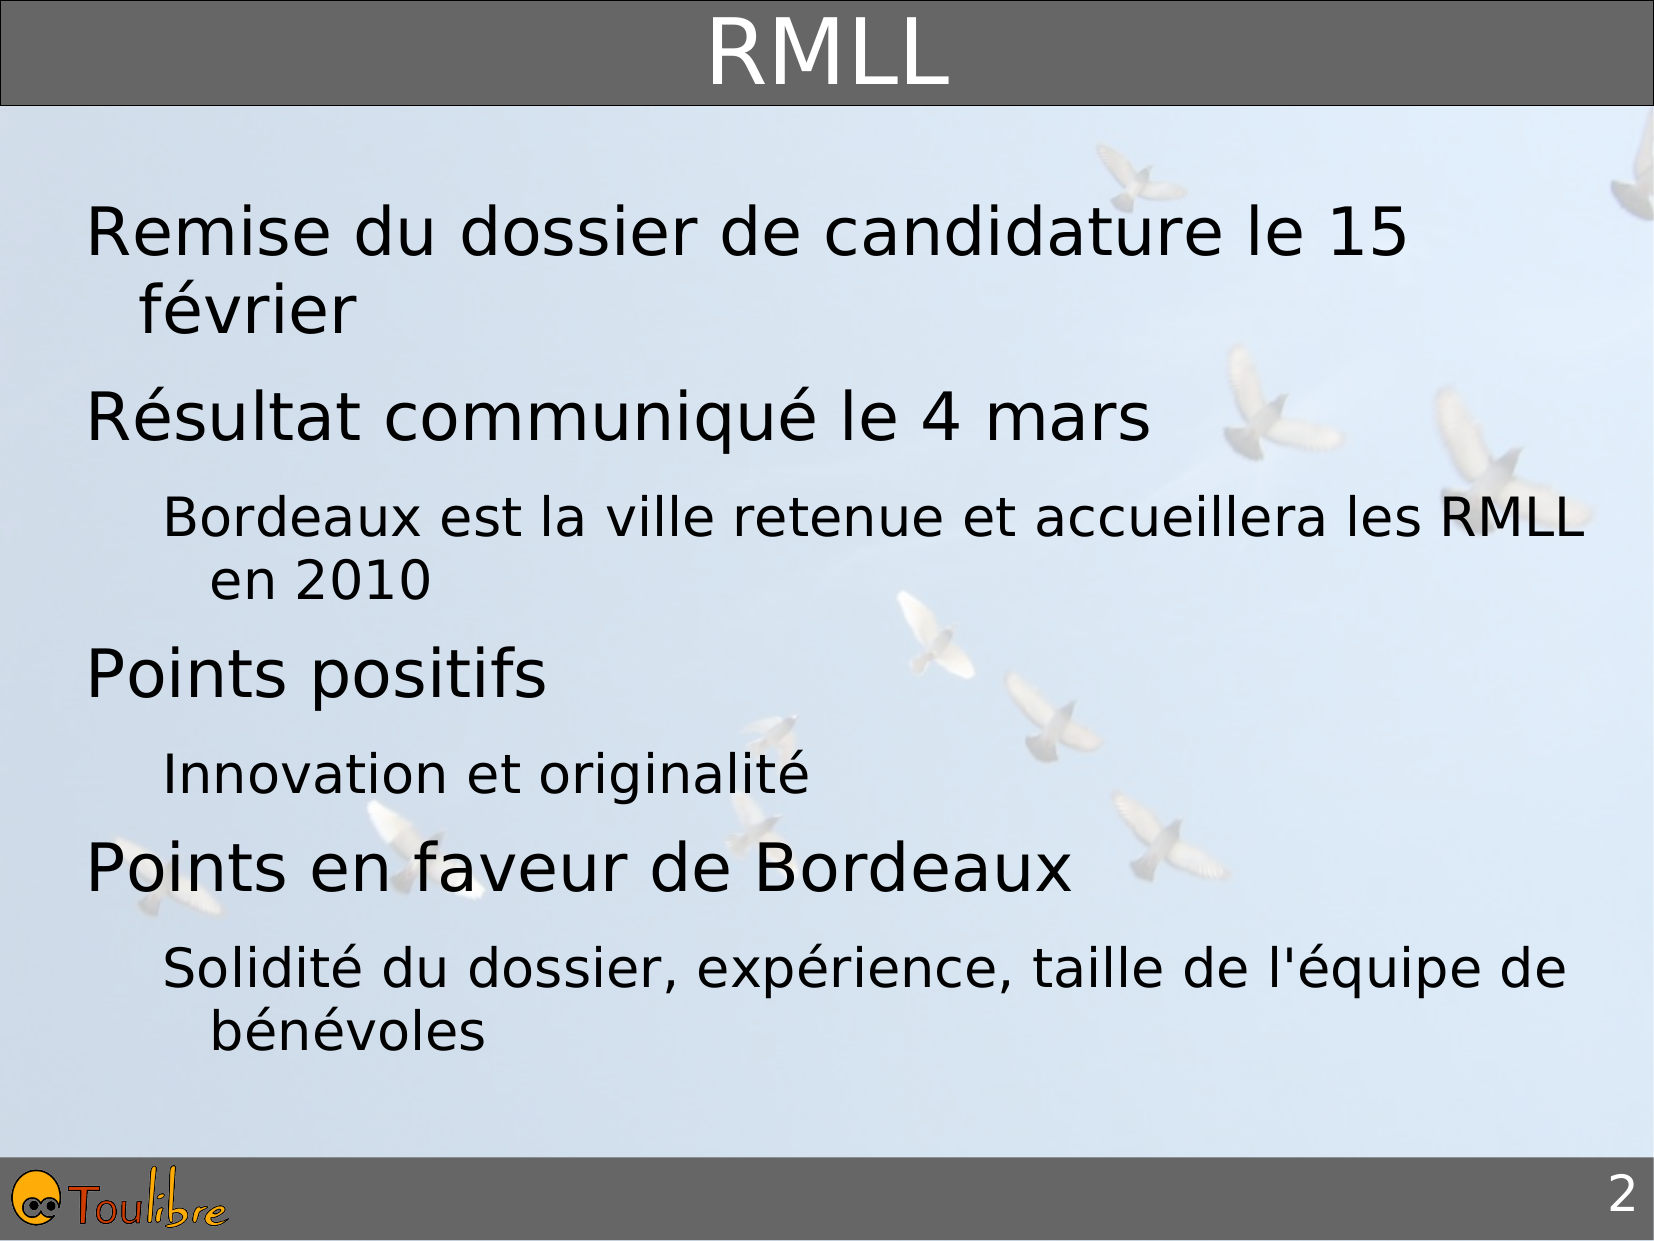

# RMLL
Remise du dossier de candidature le 15 février
Résultat communiqué le 4 mars
Bordeaux est la ville retenue et accueillera les RMLL en 2010
Points positifs
Innovation et originalité
Points en faveur de Bordeaux
Solidité du dossier, expérience, taille de l'équipe de bénévoles